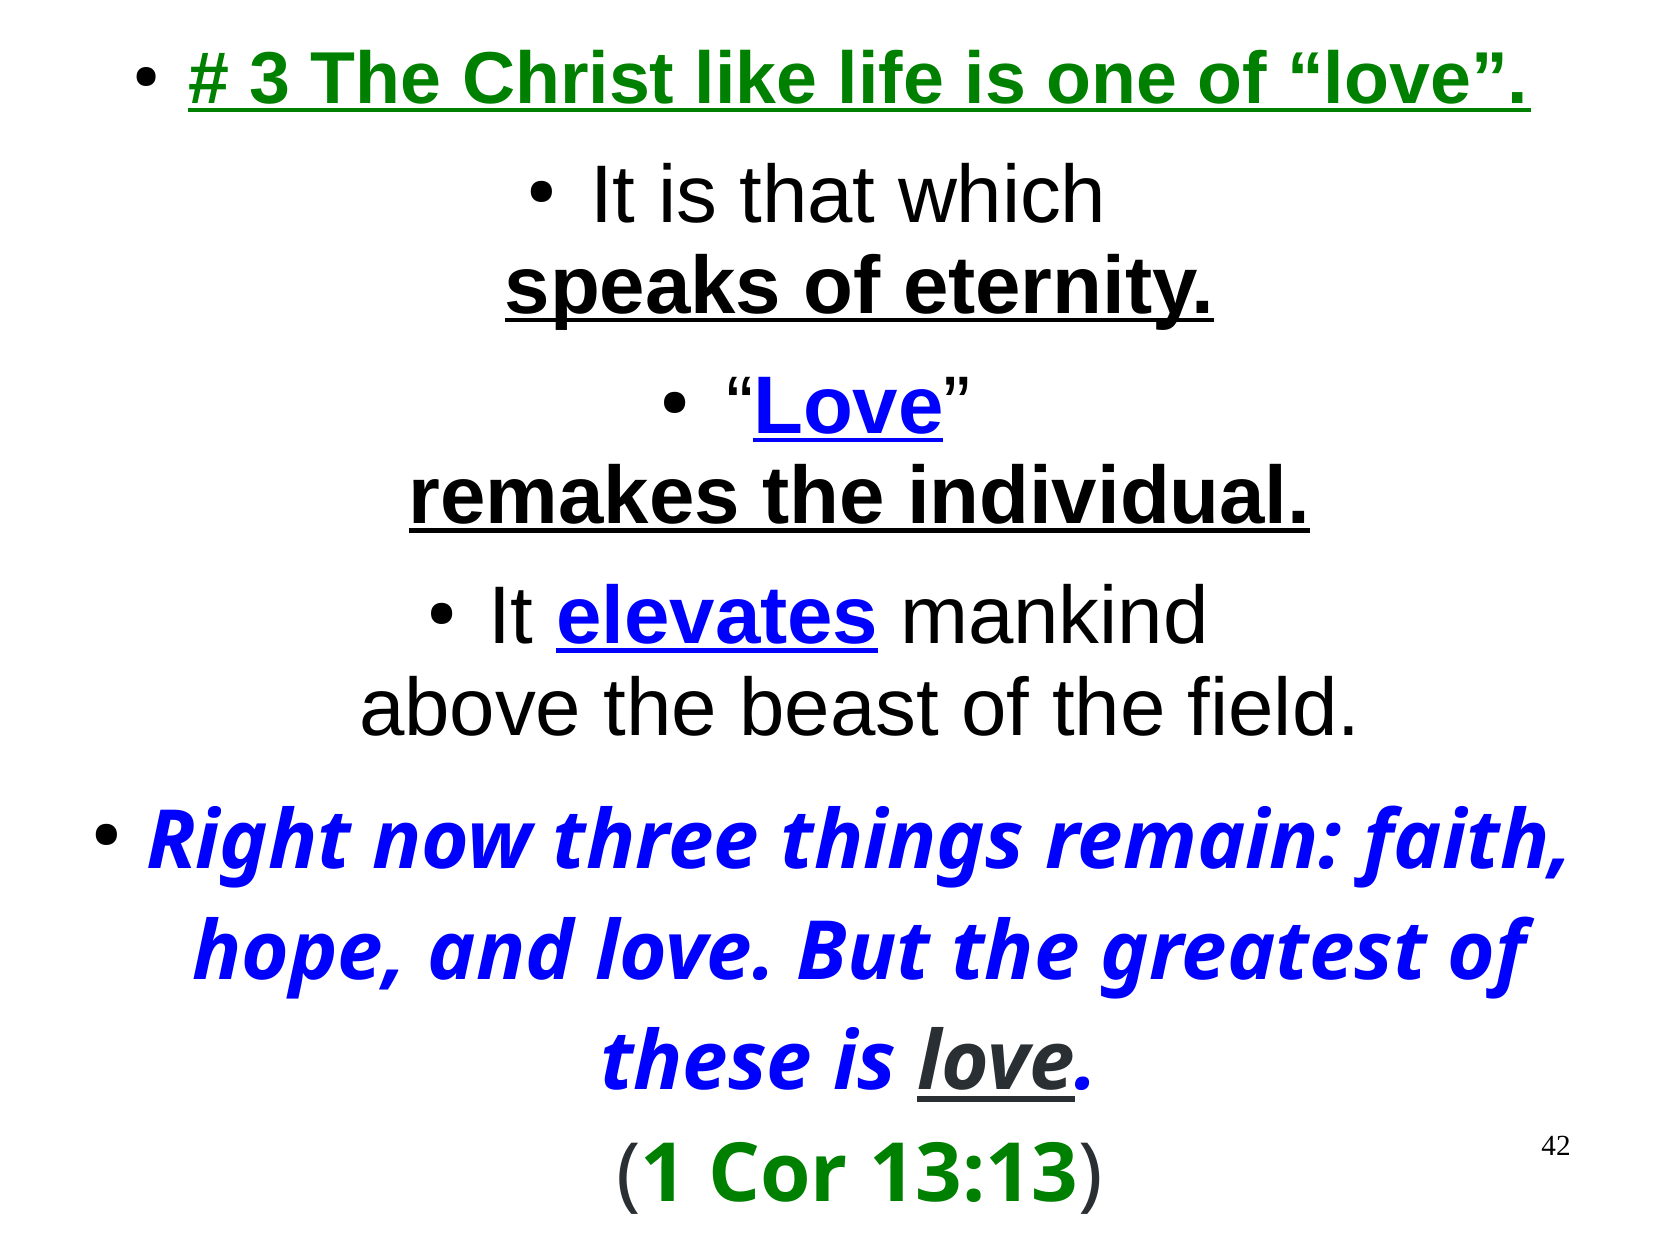

# # 3 The Christ like life is one of “love”.
It is that which
speaks of eternity.
“Love”
remakes the individual.
It elevates mankind
above the beast of the field.
Right now three things remain: faith, hope, and love. But the greatest of these is love. 
(1 Cor 13:13)
42